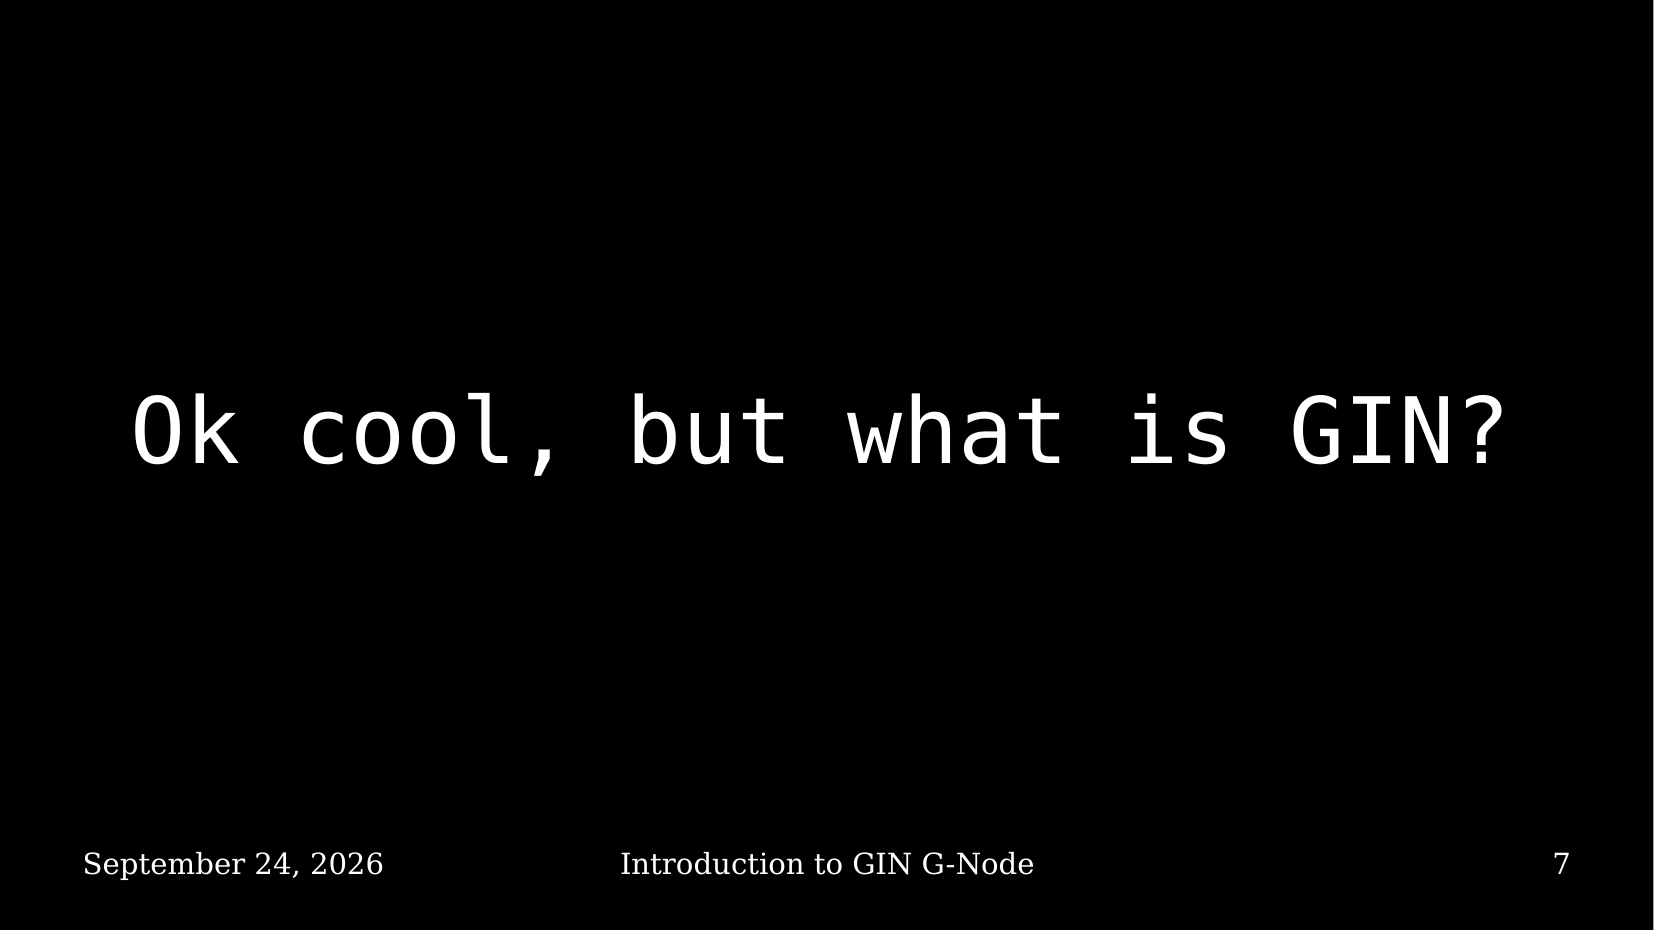

# Ok cool, but what is GIN?
Introduction to GIN G-Node
7